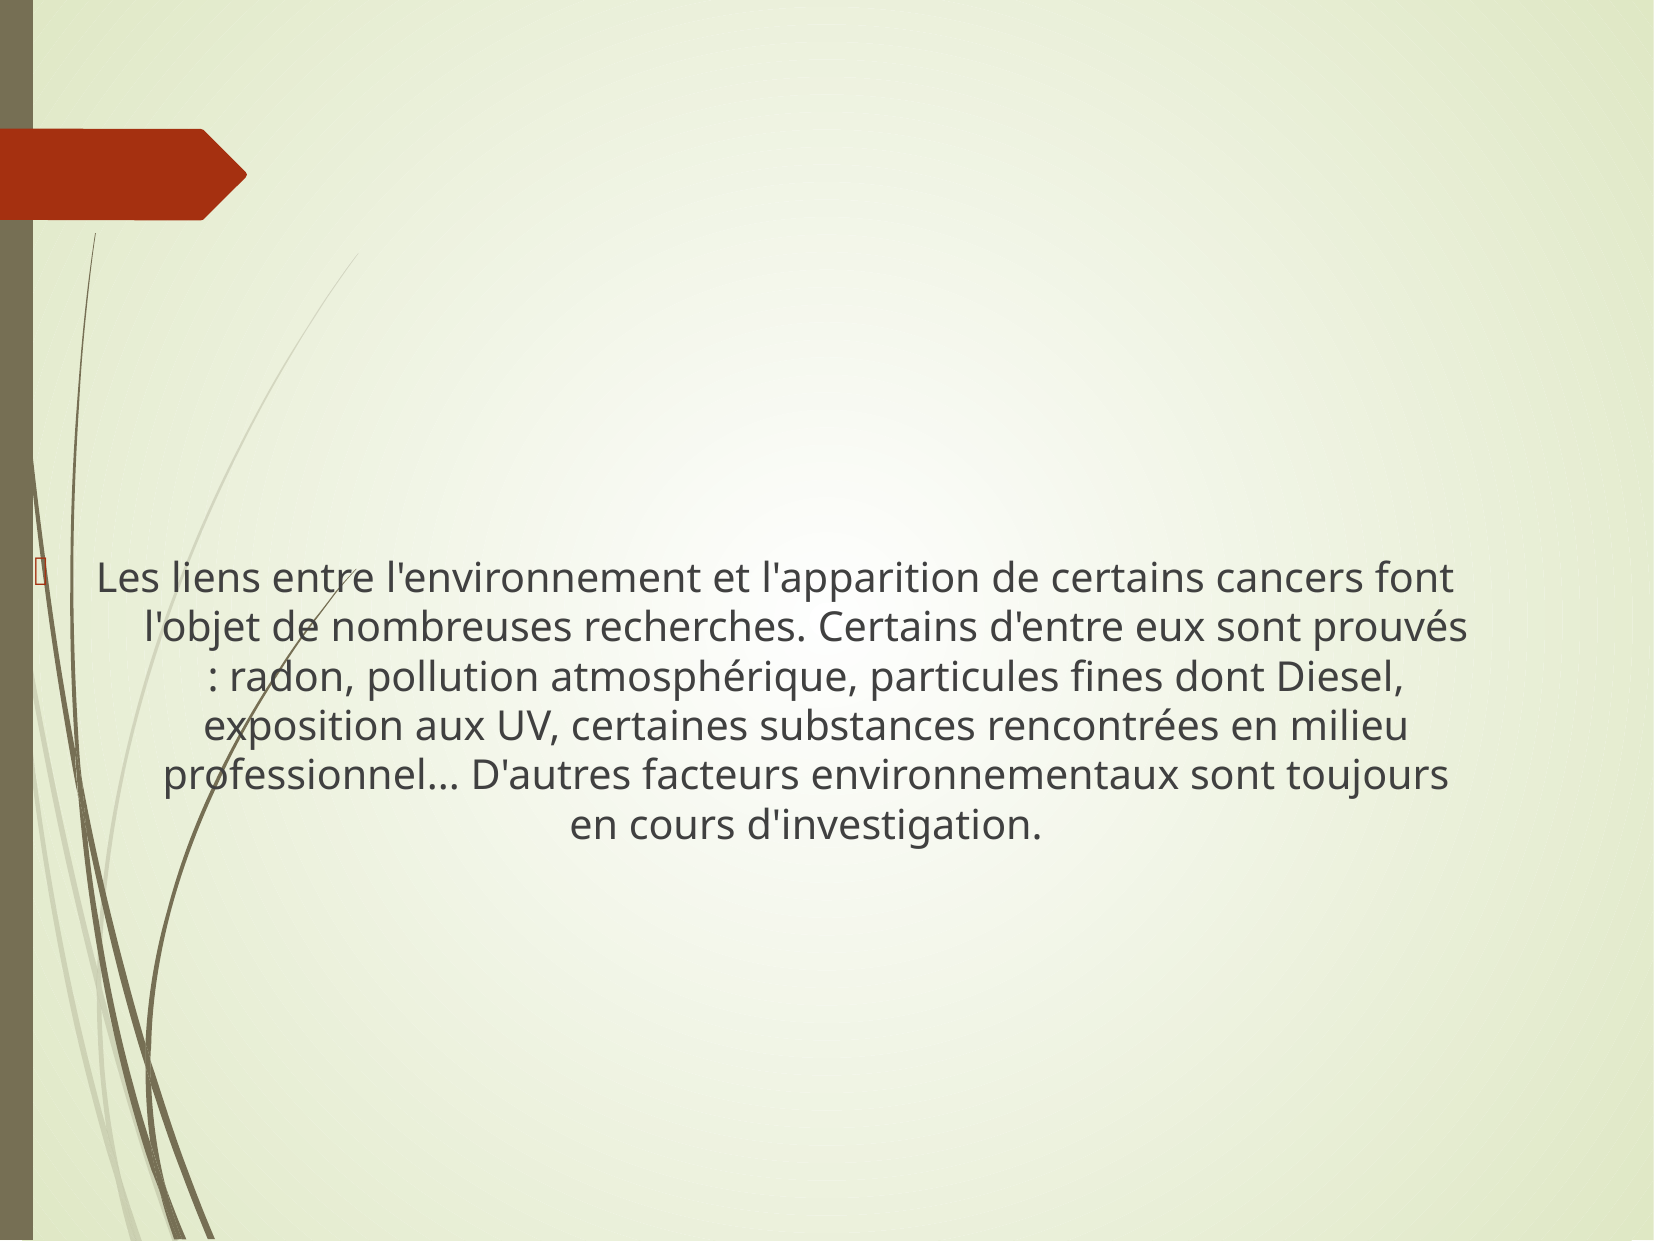

# Les liens entre l'environnement et l'apparition de certains cancers font l'objet de nombreuses recherches. Certains d'entre eux sont prouvés : radon, pollution atmosphérique, particules fines dont Diesel, exposition aux UV, certaines substances rencontrées en milieu professionnel... D'autres facteurs environnementaux sont toujours en cours d'investigation.